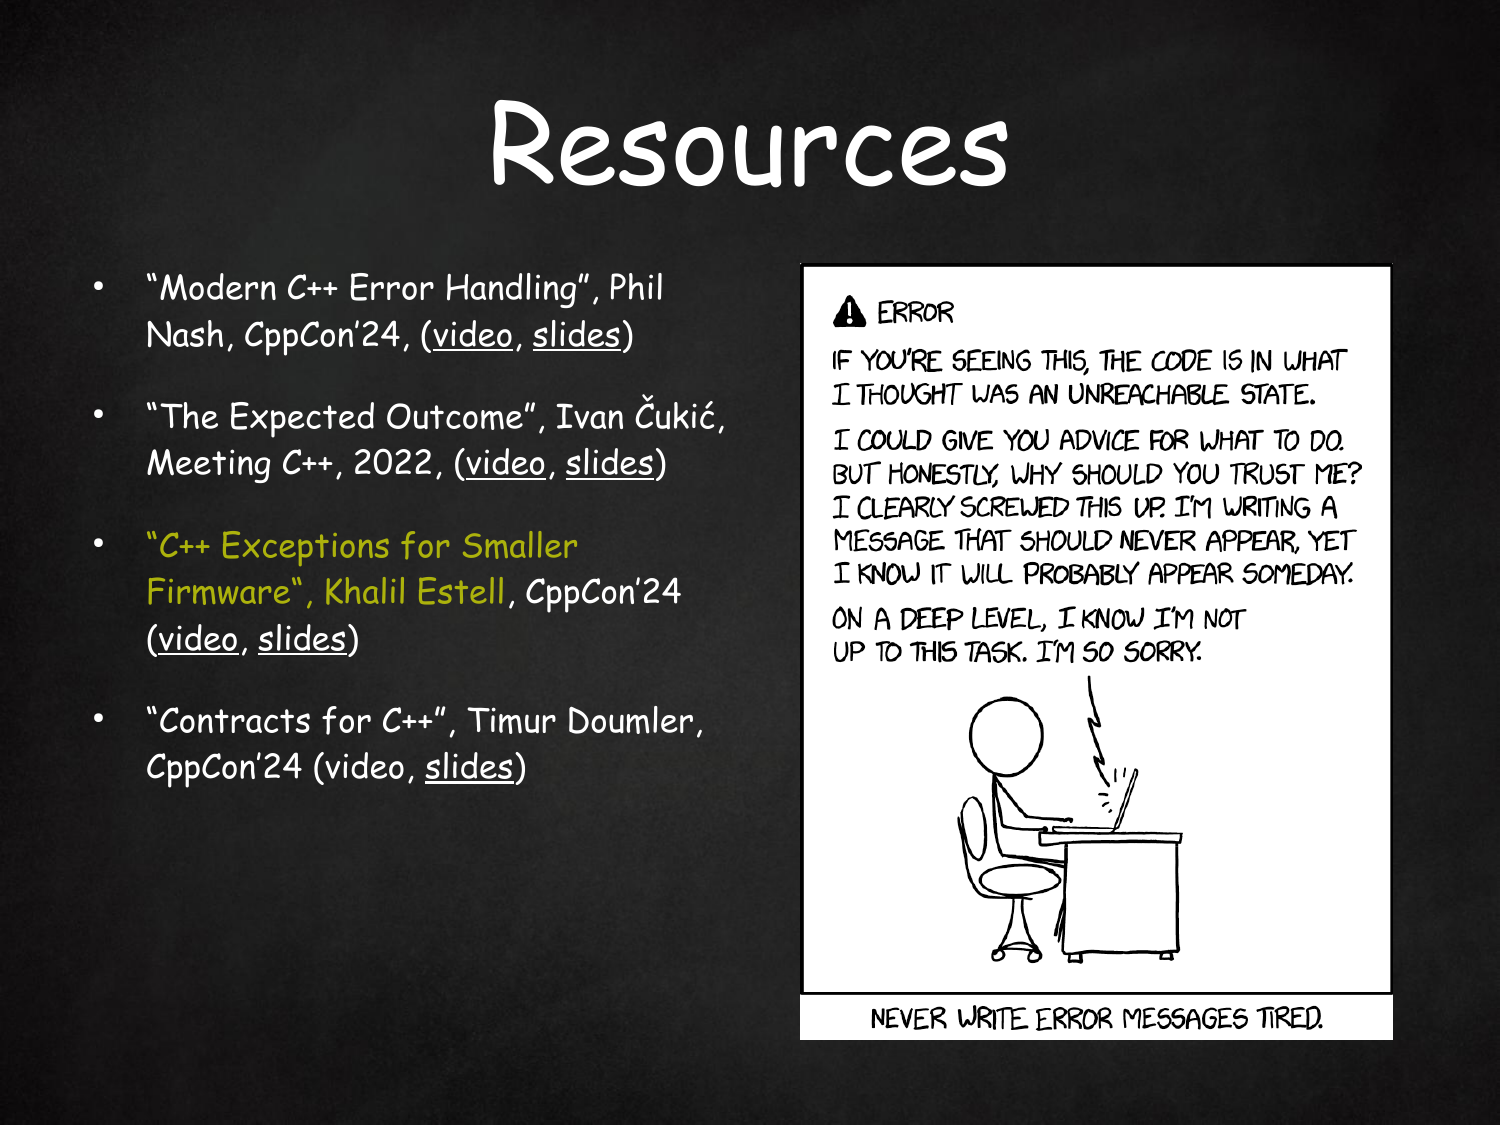

# Resources
“Modern C++ Error Handling”, Phil Nash, CppCon’24, (video, slides)
“The Expected Outcome”, Ivan Čukić, Meeting C++, 2022, (video, slides)
“C++ Exceptions for Smaller Firmware“, Khalil Estell, CppCon’24
(video, slides)
“Contracts for C++”, Timur Doumler, CppCon’24 (video, slides)